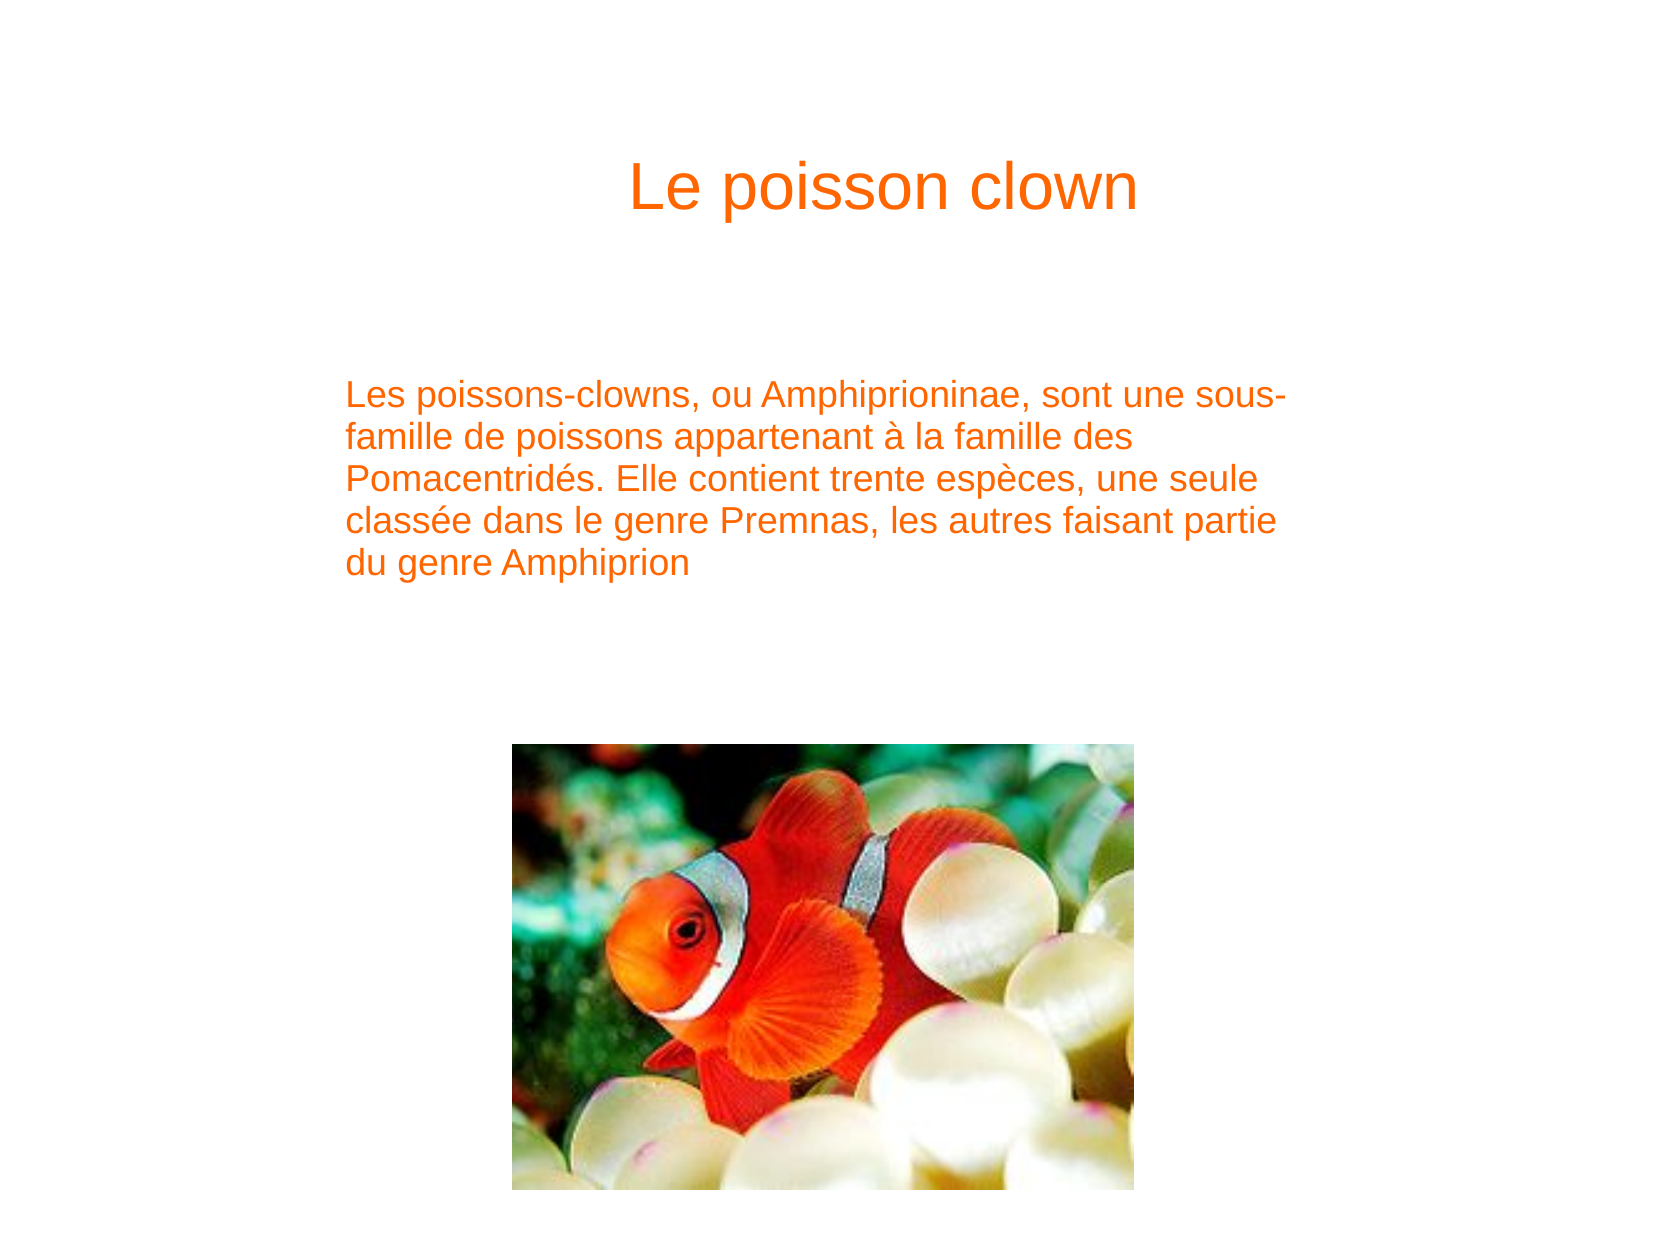

Le poisson clown
Les poissons-clowns, ou Amphiprioninae, sont une sous-famille de poissons appartenant à la famille des Pomacentridés. Elle contient trente espèces, une seule classée dans le genre Premnas, les autres faisant partie du genre Amphiprion